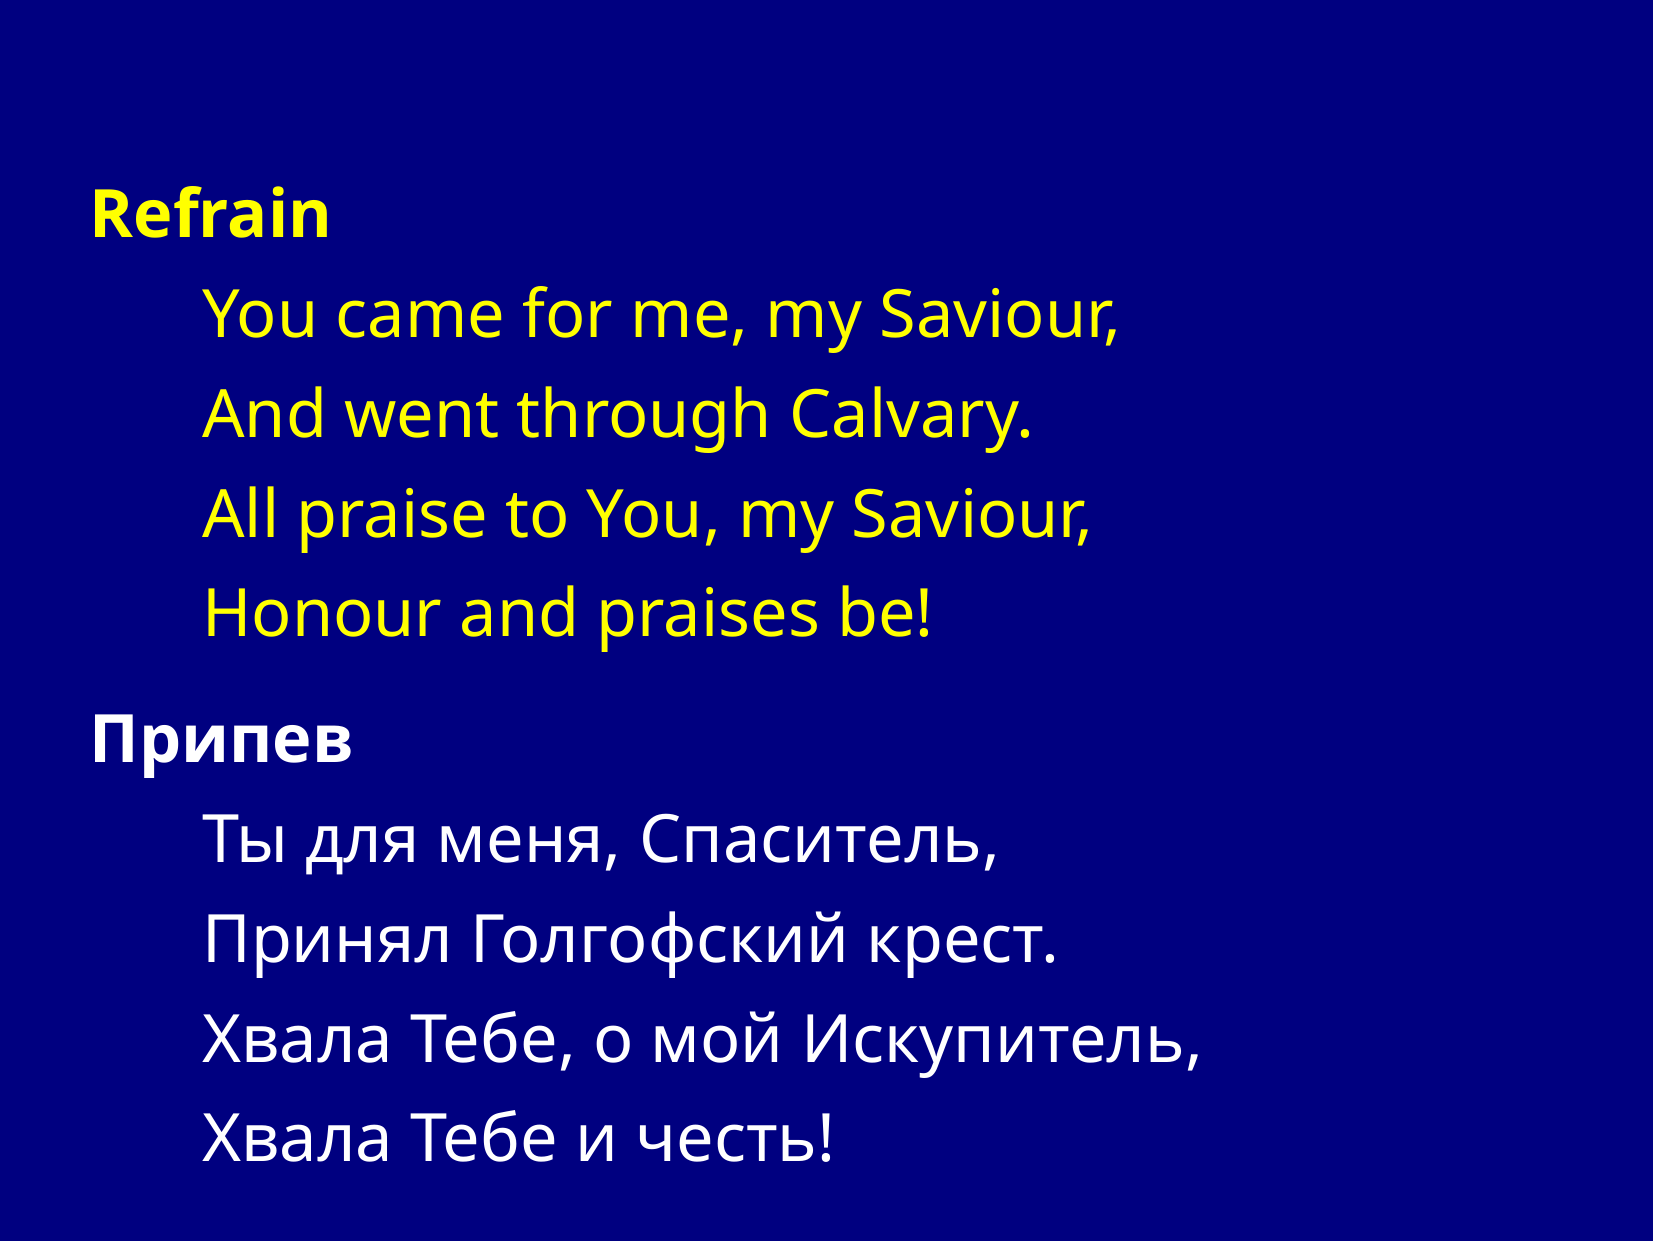

Refrain
	You came for me, my Saviour,
	And went through Calvary.
	All praise to You, my Saviour,
	Honour and praises be!
Припев
	Ты для меня, Спаситель,
	Принял Голгофский крест.
	Хвала Тебе, о мой Искупитель,
	Хвала Тебе и честь!